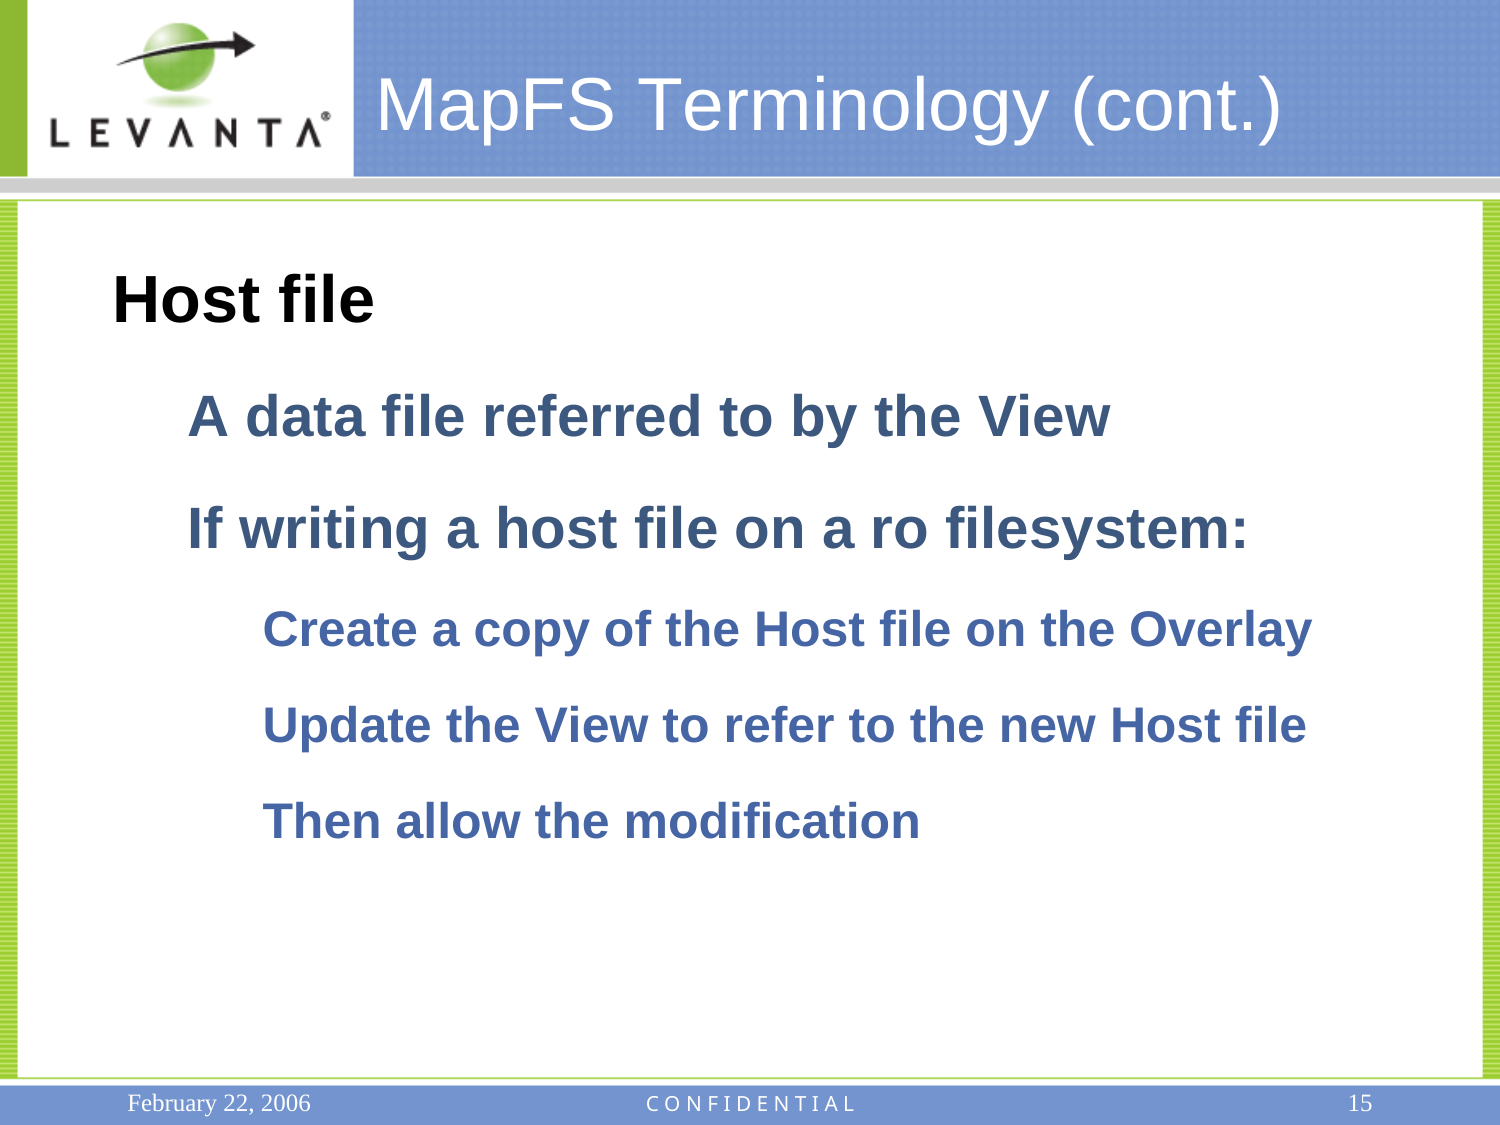

# MapFS Terminology (cont.)
Host file
A data file referred to by the View
If writing a host file on a ro filesystem:
Create a copy of the Host file on the Overlay
Update the View to refer to the new Host file
Then allow the modification